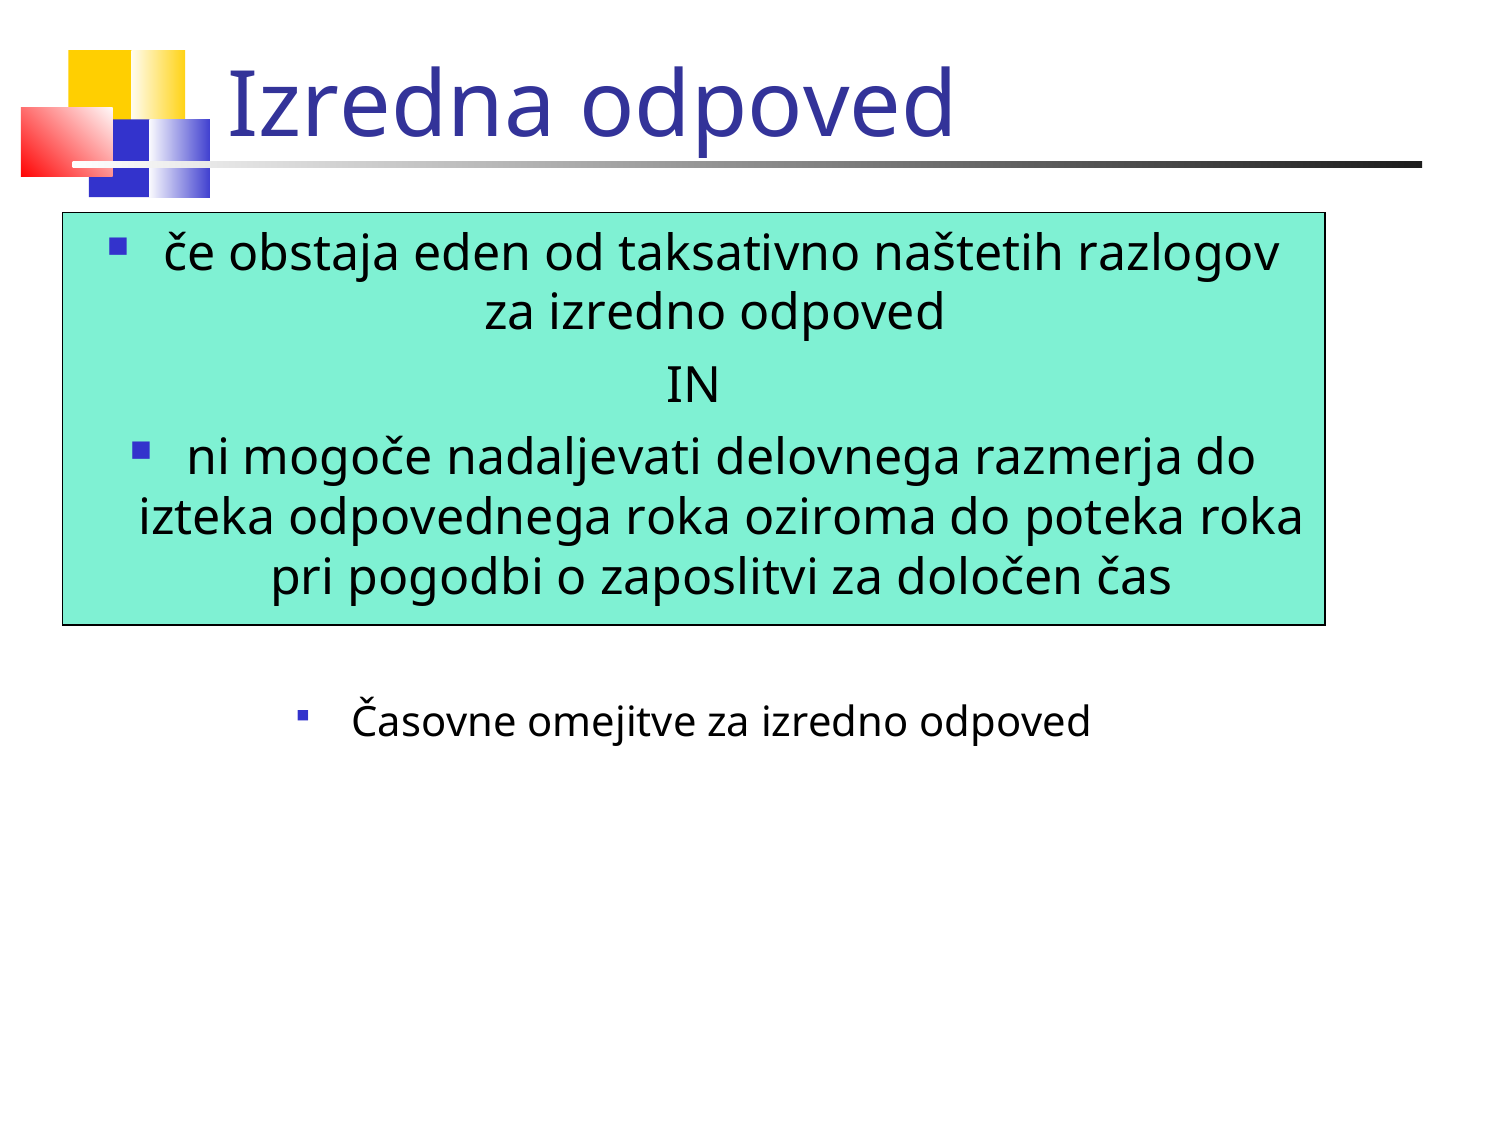

# Izredna odpoved
če obstaja eden od taksativno naštetih razlogov za izredno odpoved
IN
ni mogoče nadaljevati delovnega razmerja do izteka odpovednega roka oziroma do poteka roka pri pogodbi o zaposlitvi za določen čas
Časovne omejitve za izredno odpoved